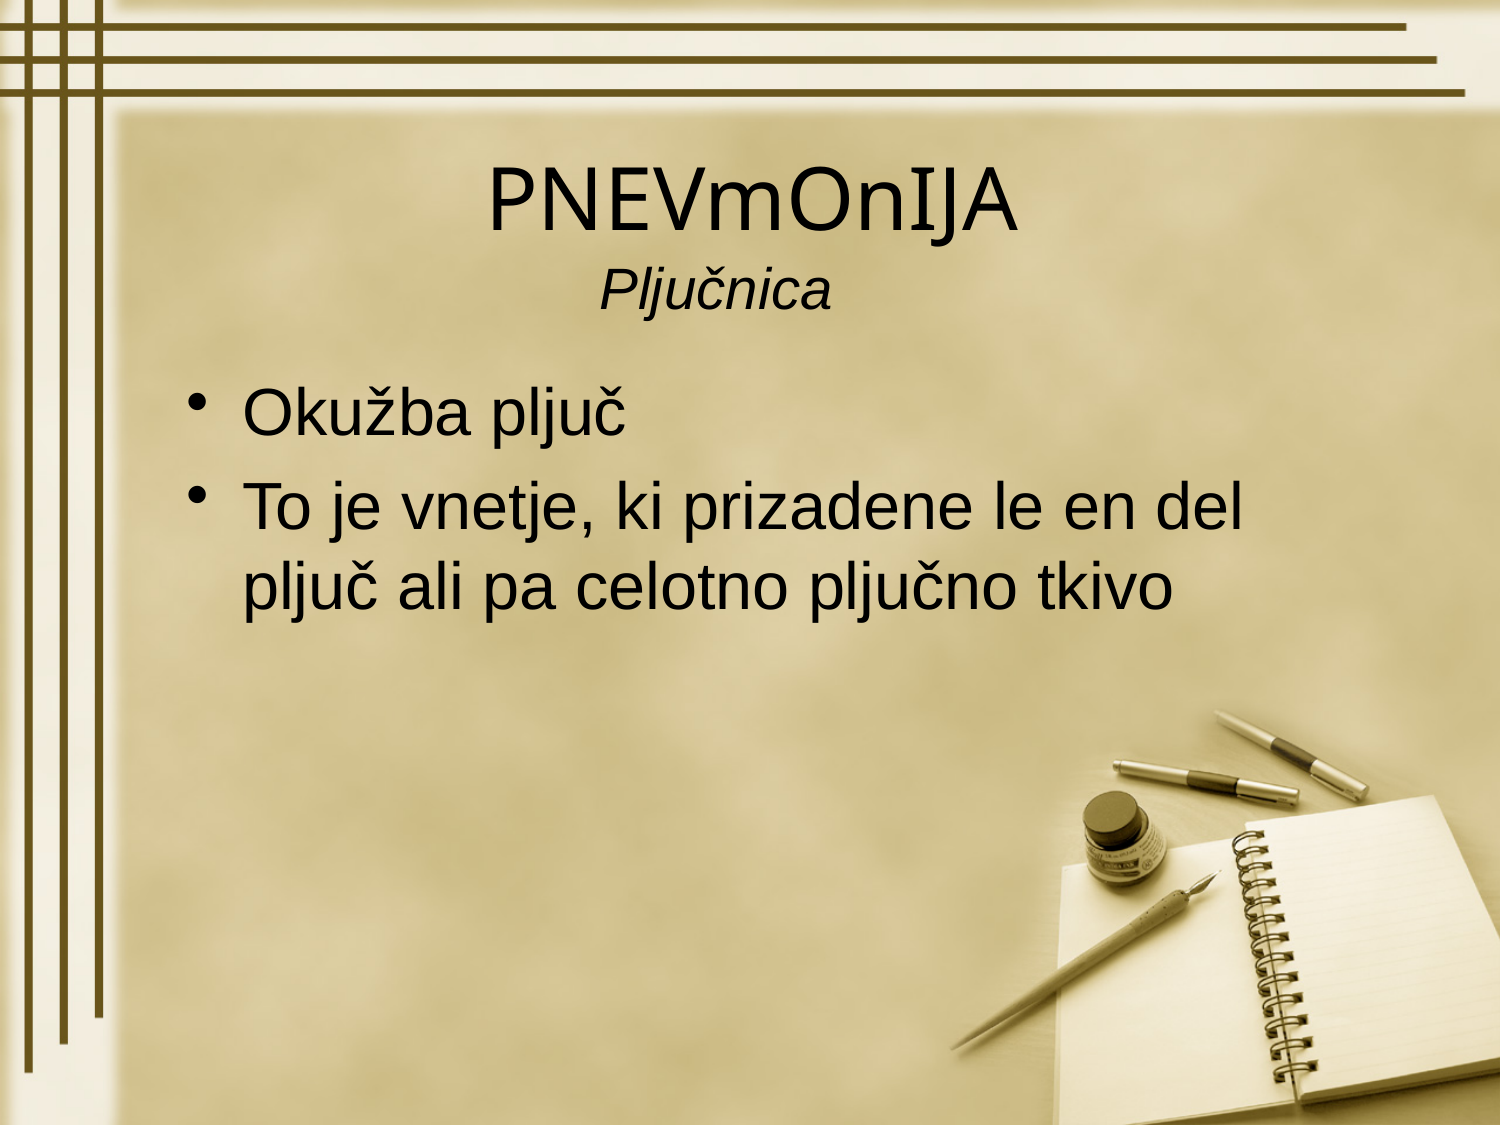

# PNEVmOnIJA
Pljučnica
Okužba pljuč
To je vnetje, ki prizadene le en del pljuč ali pa celotno pljučno tkivo